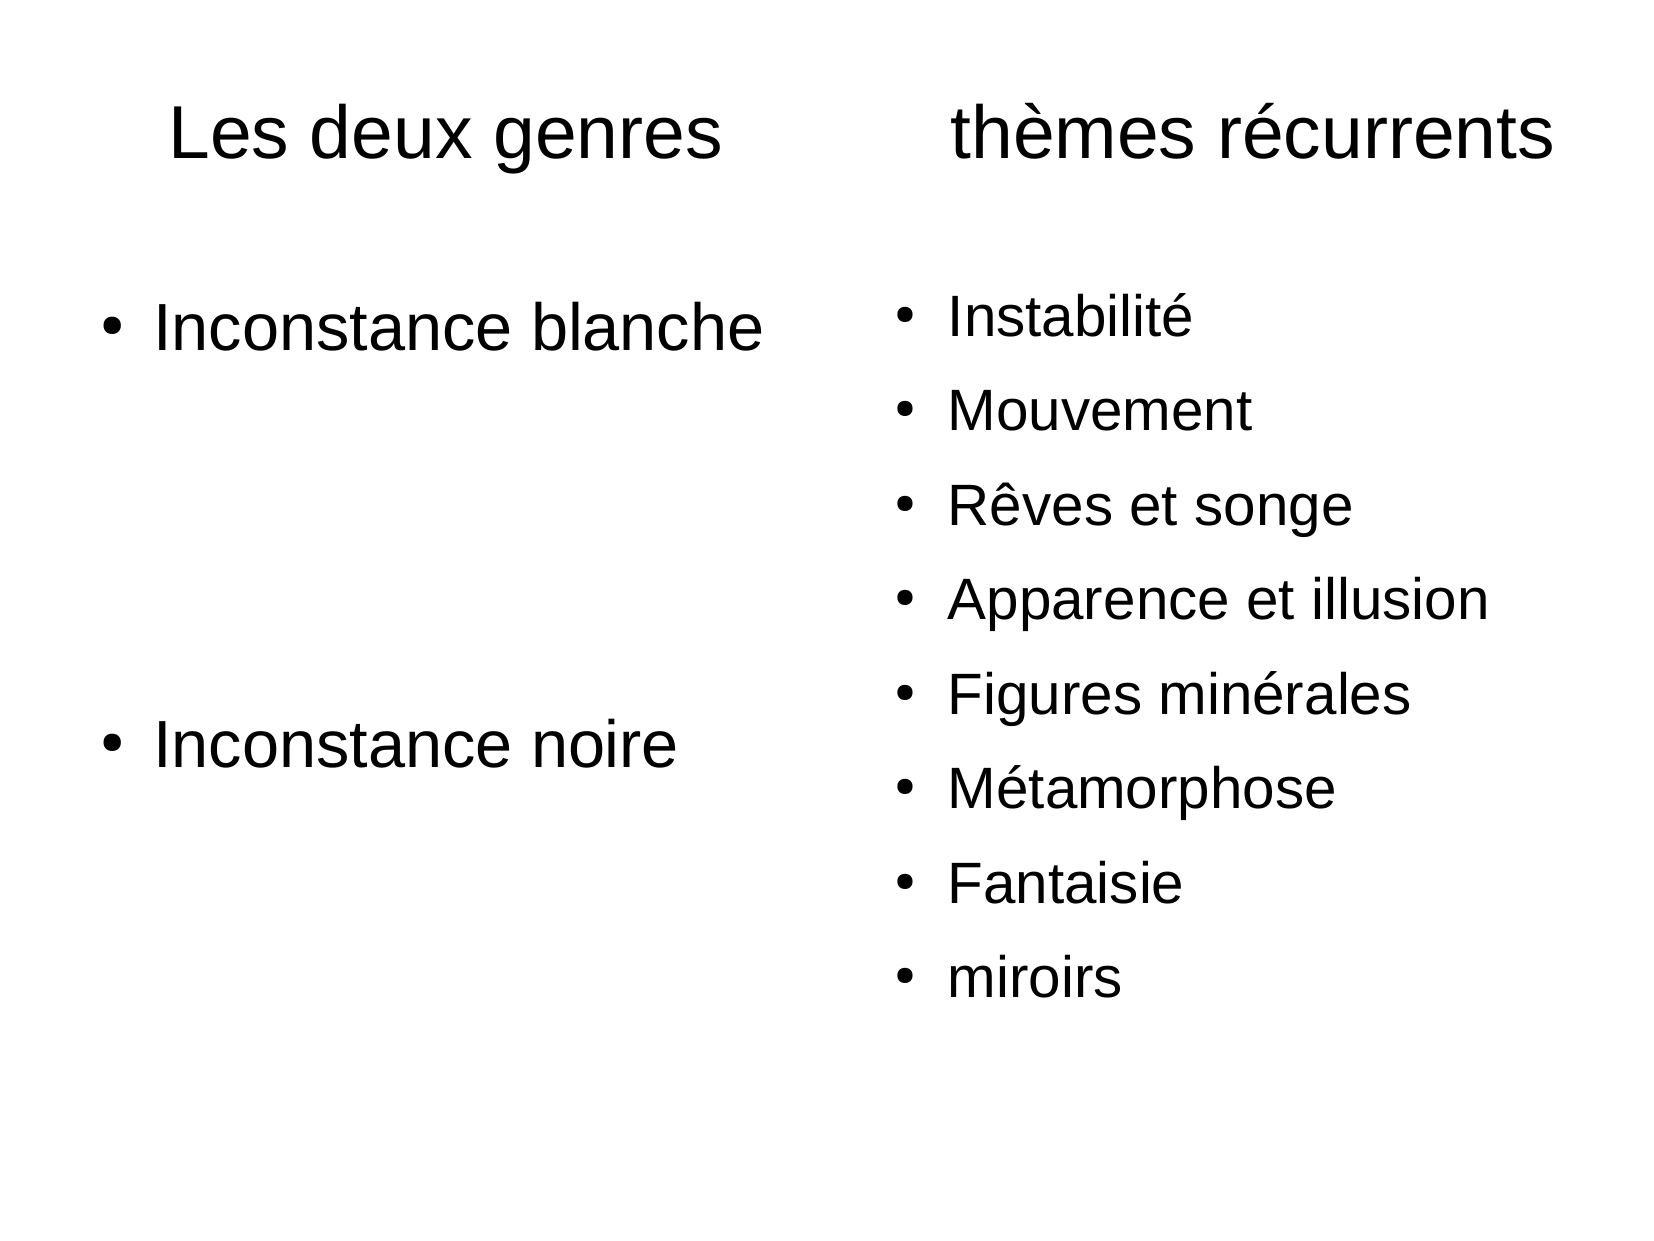

# Les deux genres thèmes récurrents
Instabilité
Mouvement
Rêves et songe
Apparence et illusion
Figures minérales
Métamorphose
Fantaisie
miroirs
Inconstance blanche
Inconstance noire